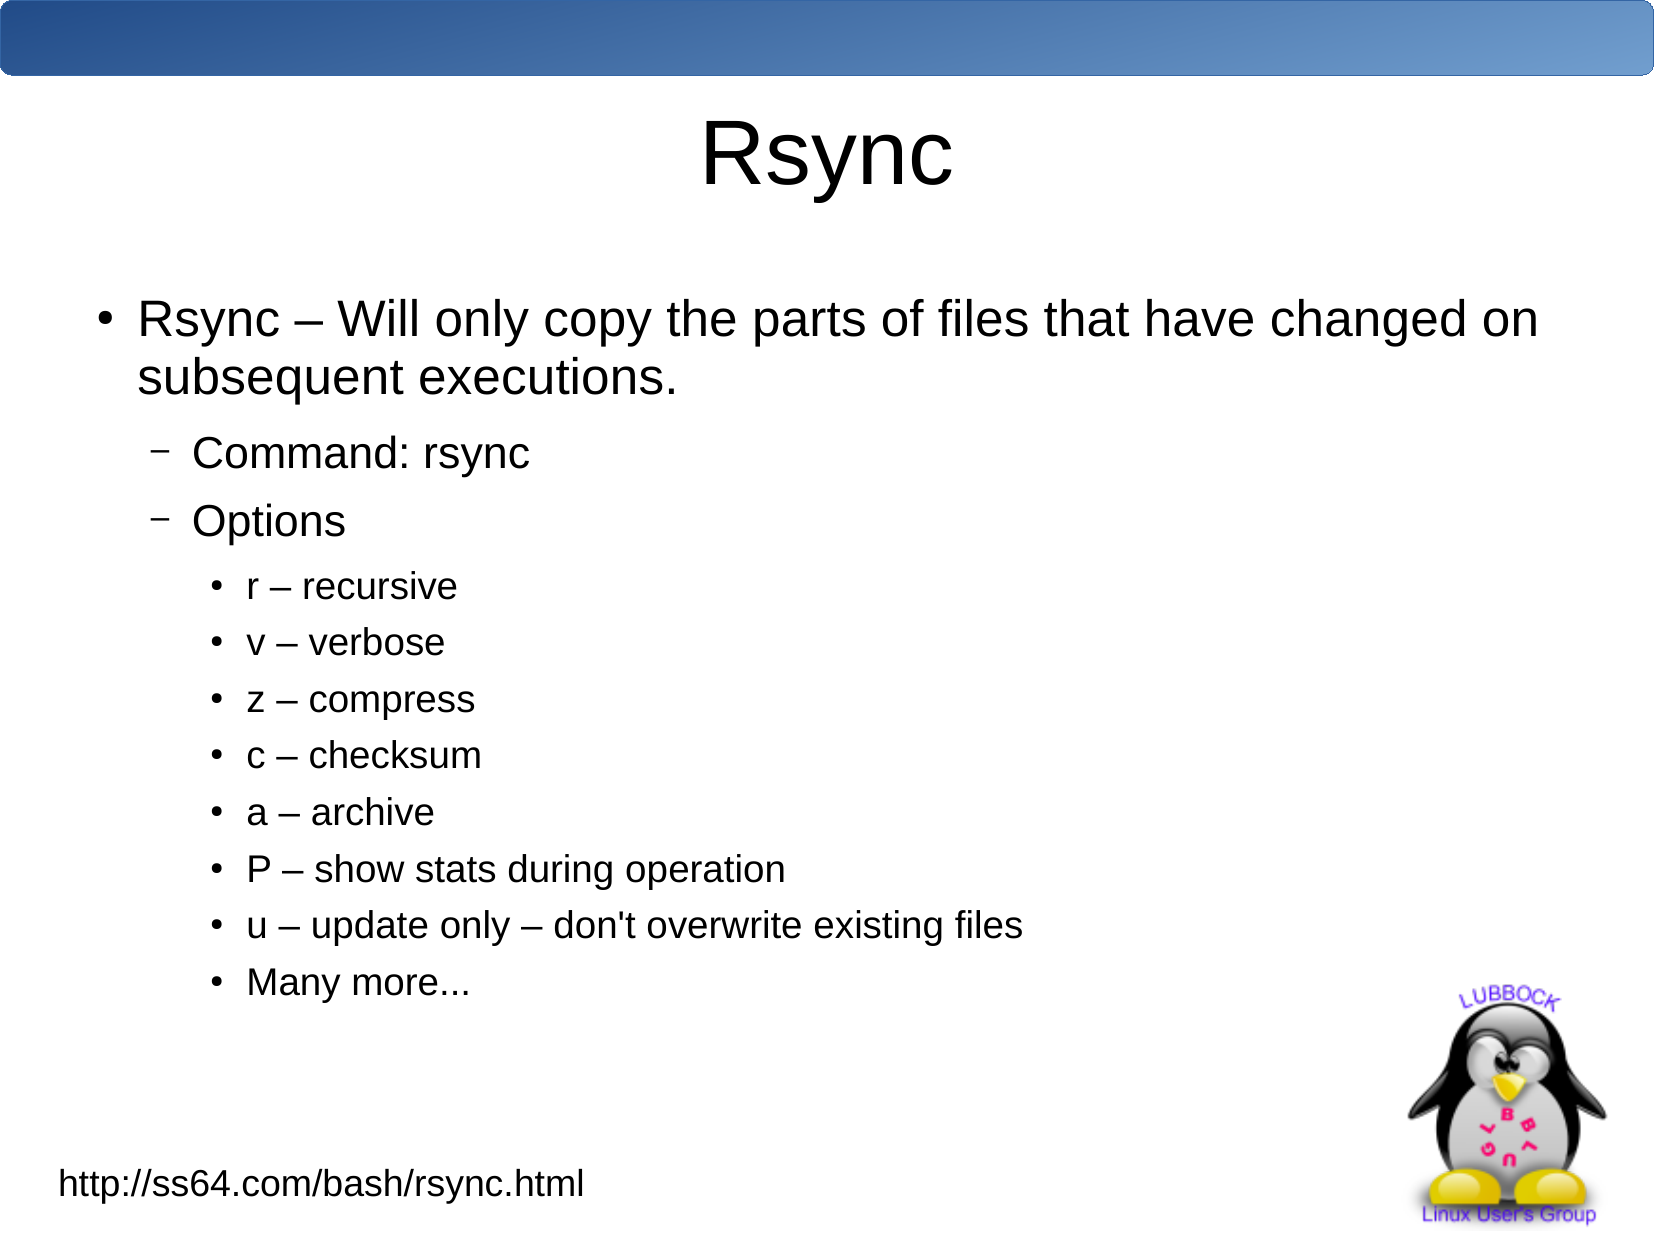

# Rsync
Rsync – Will only copy the parts of files that have changed on subsequent executions.
Command: rsync
Options
r – recursive
v – verbose
z – compress
c – checksum
a – archive
P – show stats during operation
u – update only – don't overwrite existing files
Many more...
http://ss64.com/bash/rsync.html